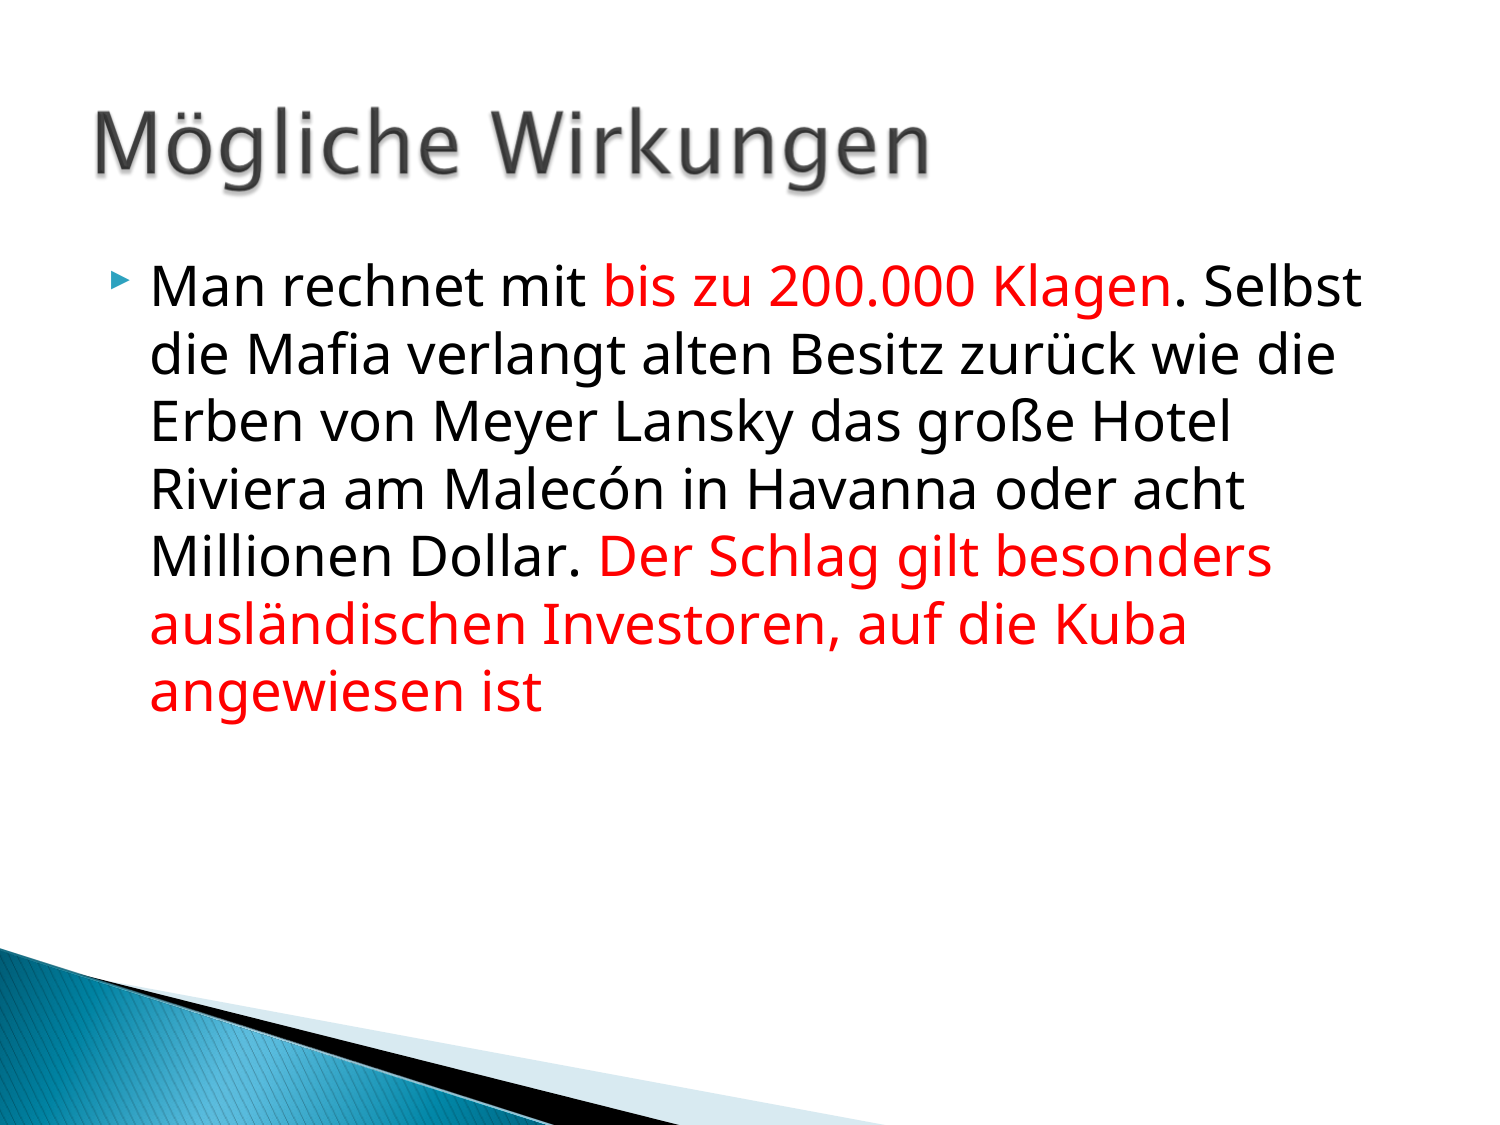

# Man rechnet mit bis zu 200.000 Klagen. Selbst die Mafia verlangt alten Besitz zurück wie die Erben von Meyer Lansky das große Hotel Riviera am Malecón in Havanna oder acht Millionen Dollar. Der Schlag gilt besonders ausländischen Investoren, auf die Kuba angewiesen ist